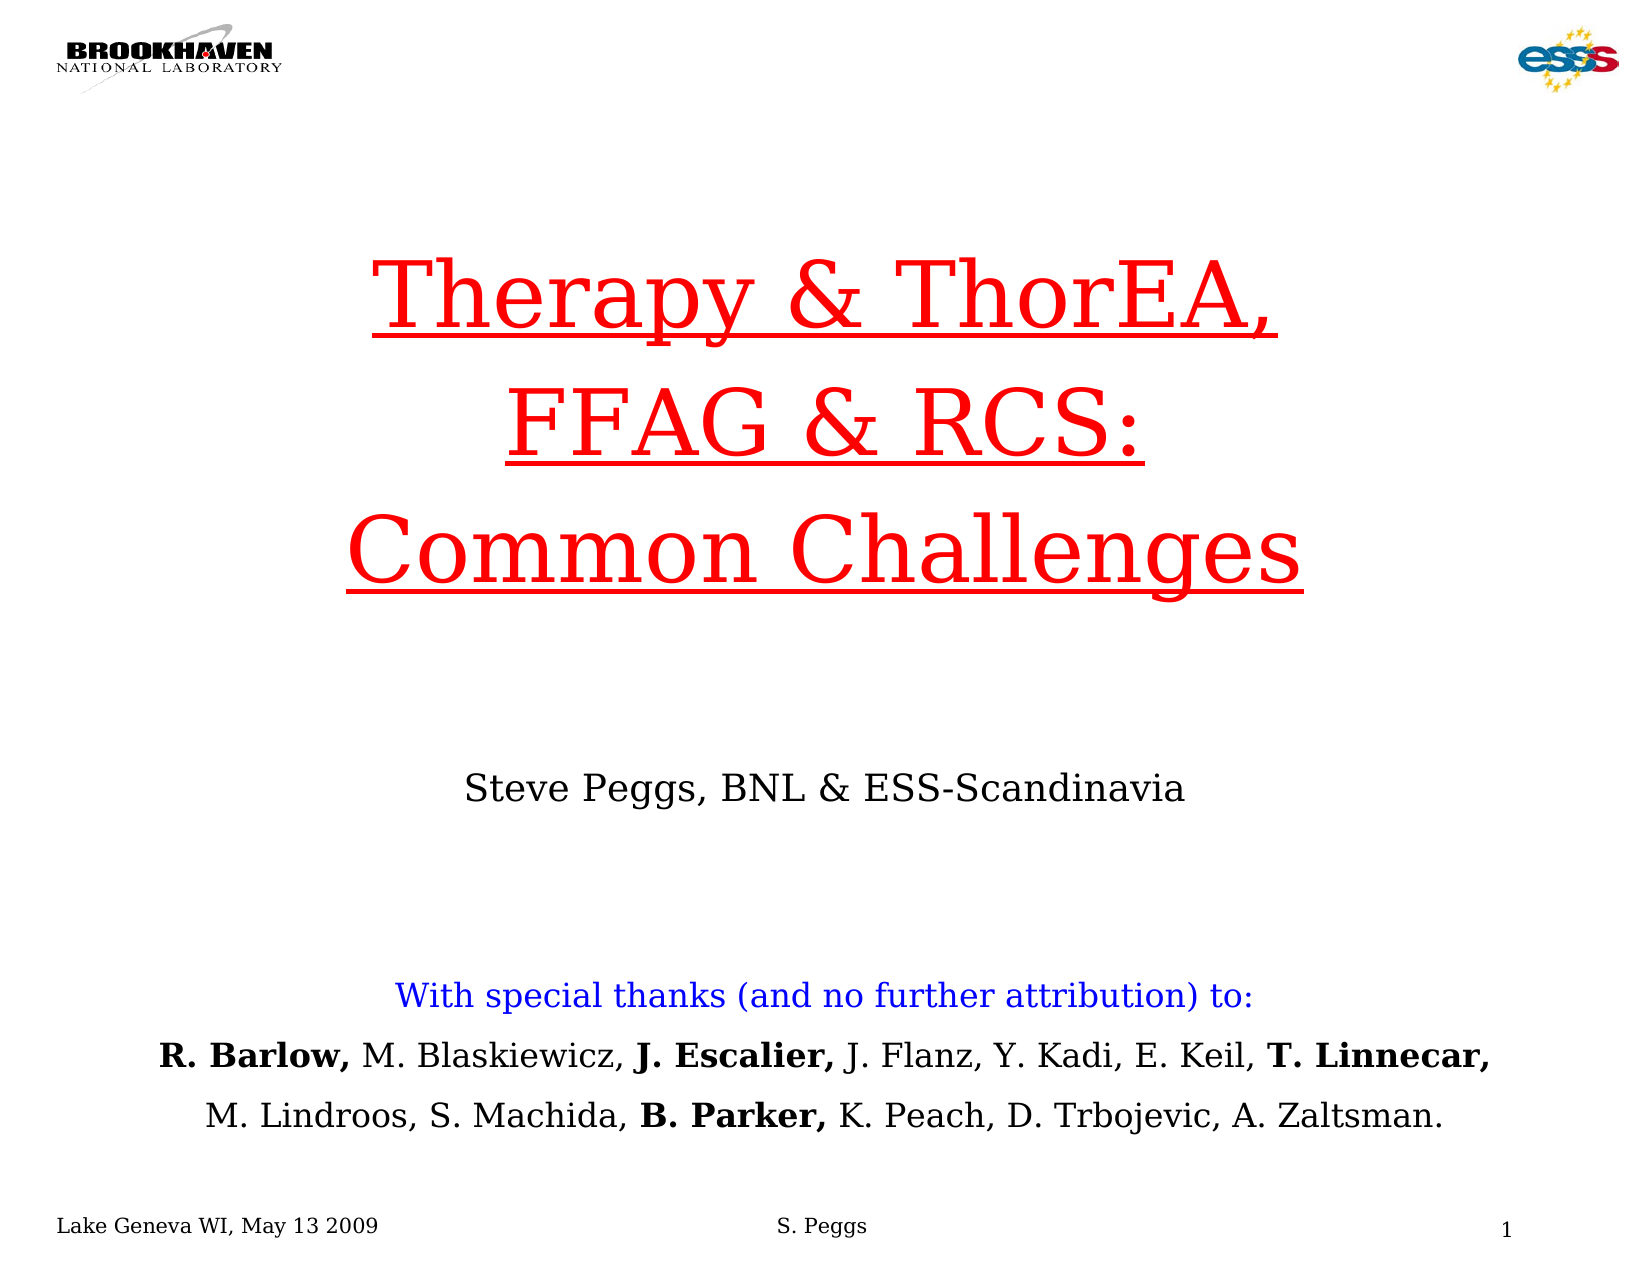

Therapy & ThorEA,
FFAG & RCS:
Common Challenges
Steve Peggs, BNL & ESS-Scandinavia
With special thanks (and no further attribution) to:
R. Barlow, M. Blaskiewicz, J. Escalier, J. Flanz, Y. Kadi, E. Keil, T. Linnecar,
M. Lindroos, S. Machida, B. Parker, K. Peach, D. Trbojevic, A. Zaltsman.